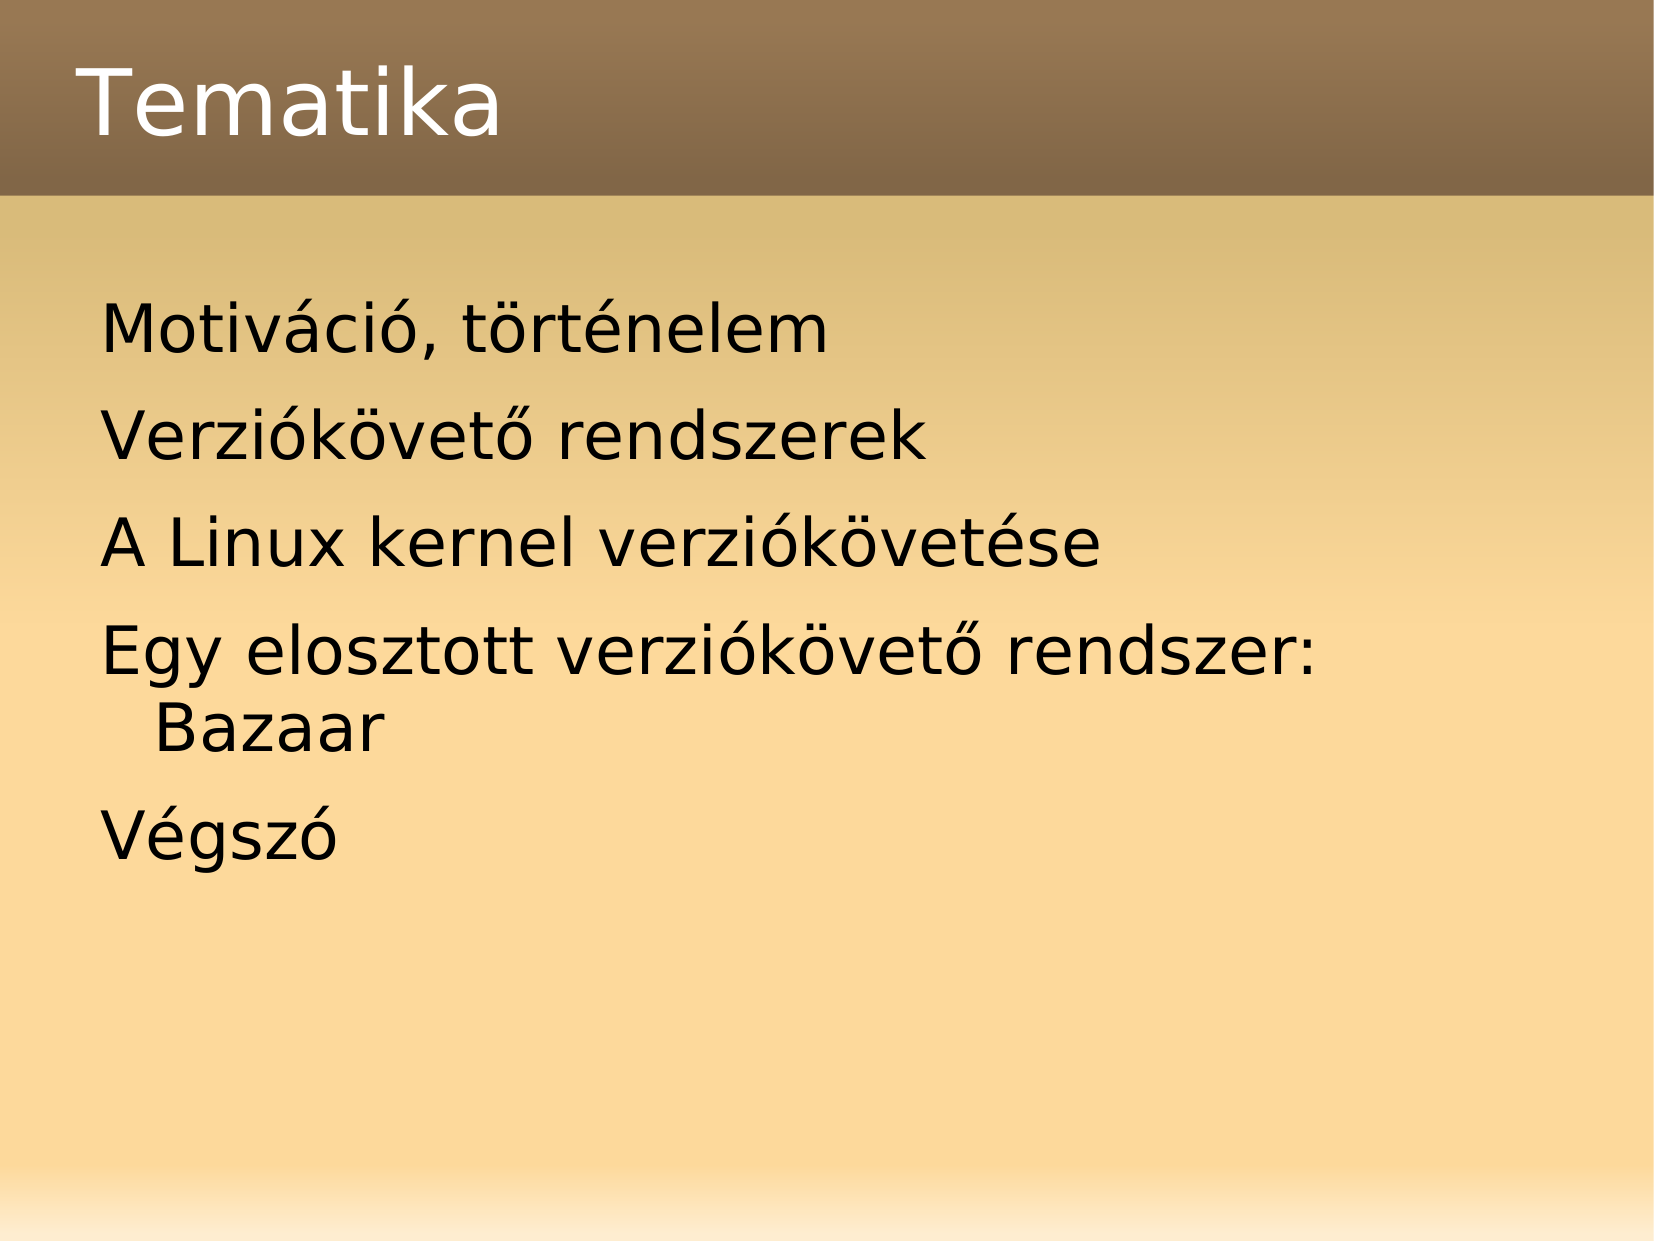

# Tematika
Motiváció, történelem
Verziókövető rendszerek
A Linux kernel verziókövetése
Egy elosztott verziókövető rendszer: Bazaar
Végszó